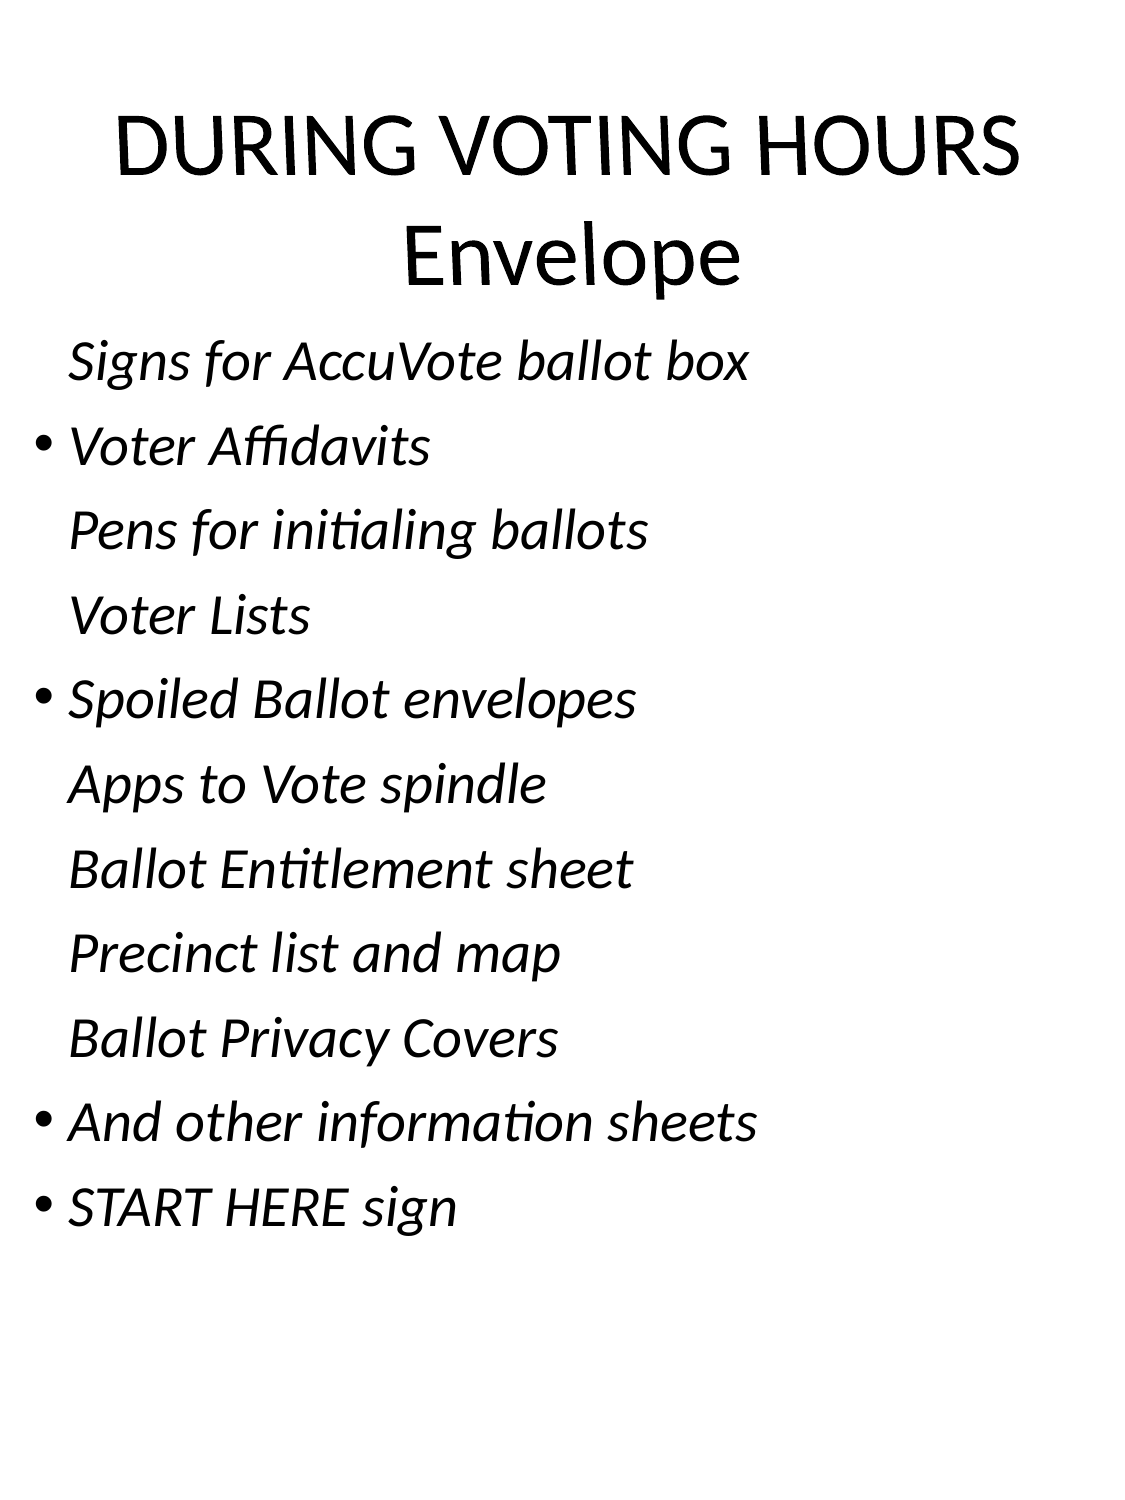

DURING VOTING HOURS Envelope
Signs for AccuVote ballot box
Voter Affidavits
Pens for initialing ballots
Voter Lists
Spoiled Ballot envelopes
Apps to Vote spindle
Ballot Entitlement sheet
Precinct list and map
Ballot Privacy Covers
And other information sheets
START HERE sign